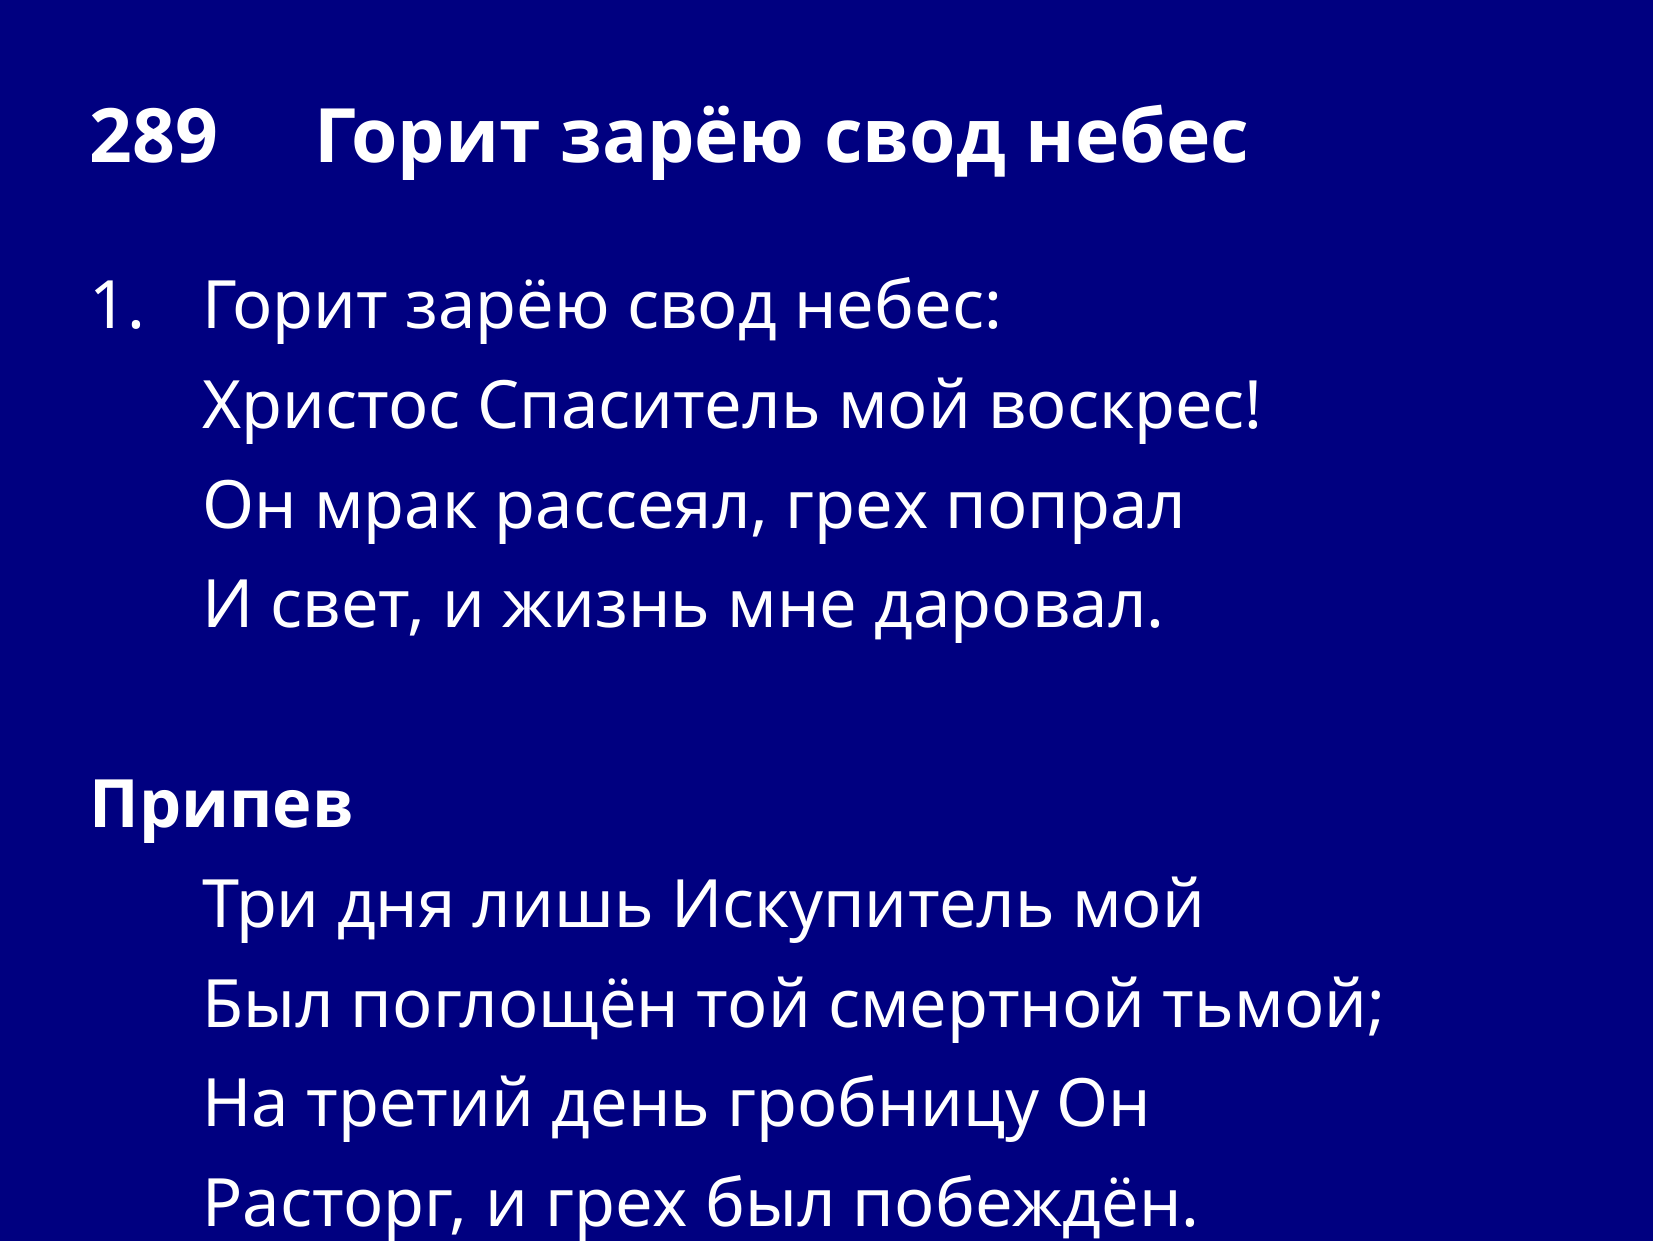

289	Горит зарёю свод небес
1.	Горит зарёю свод небес:
	Христос Спаситель мой воскрес!
	Он мрак рассеял, грех попрал
	И свет, и жизнь мне даровал.
Припев
	Три дня лишь Искупитель мой
	Был поглощён той смертной тьмой;
	На третий день гробницу Он
	Расторг, и грех был побеждён.